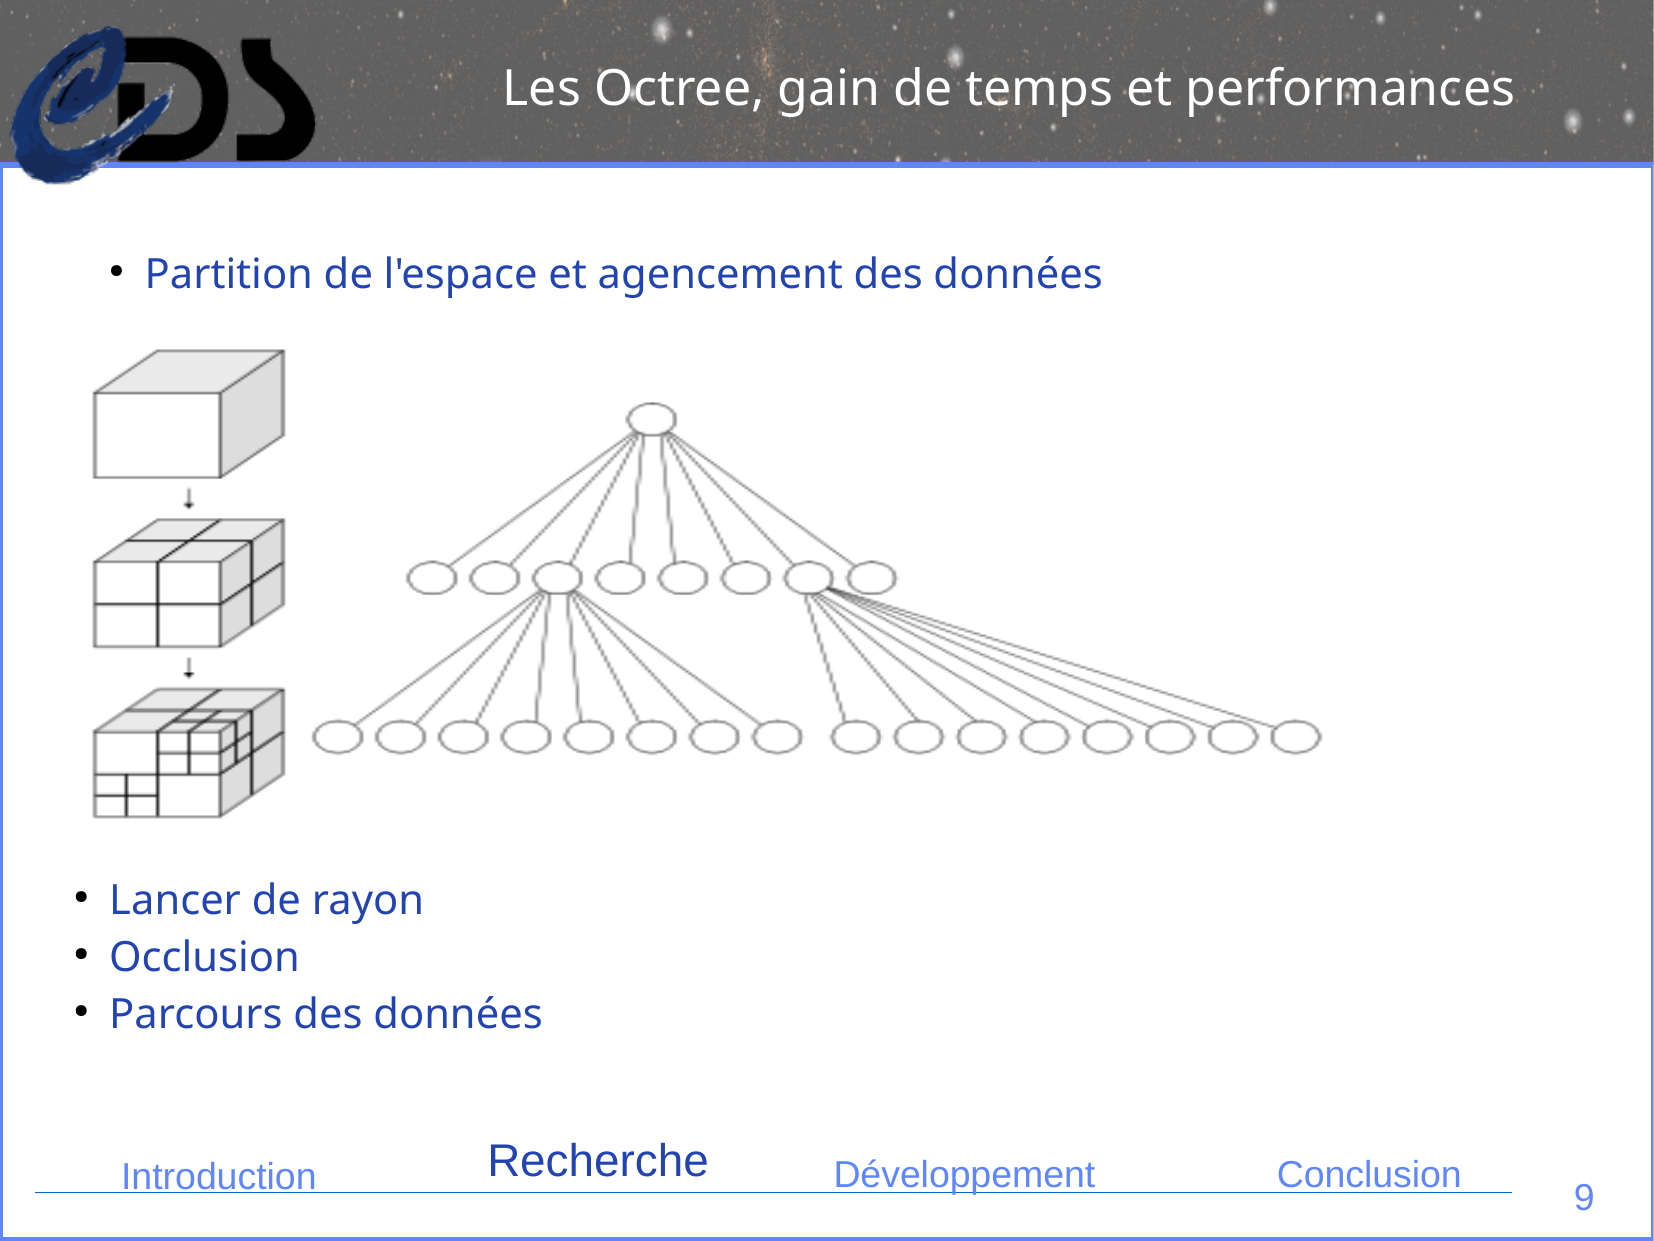

Les Octree, gain de temps et performances
Partition de l'espace et agencement des données
Lancer de rayon
Occlusion
Parcours des données
Recherche
Développement
Conclusion
Introduction
9